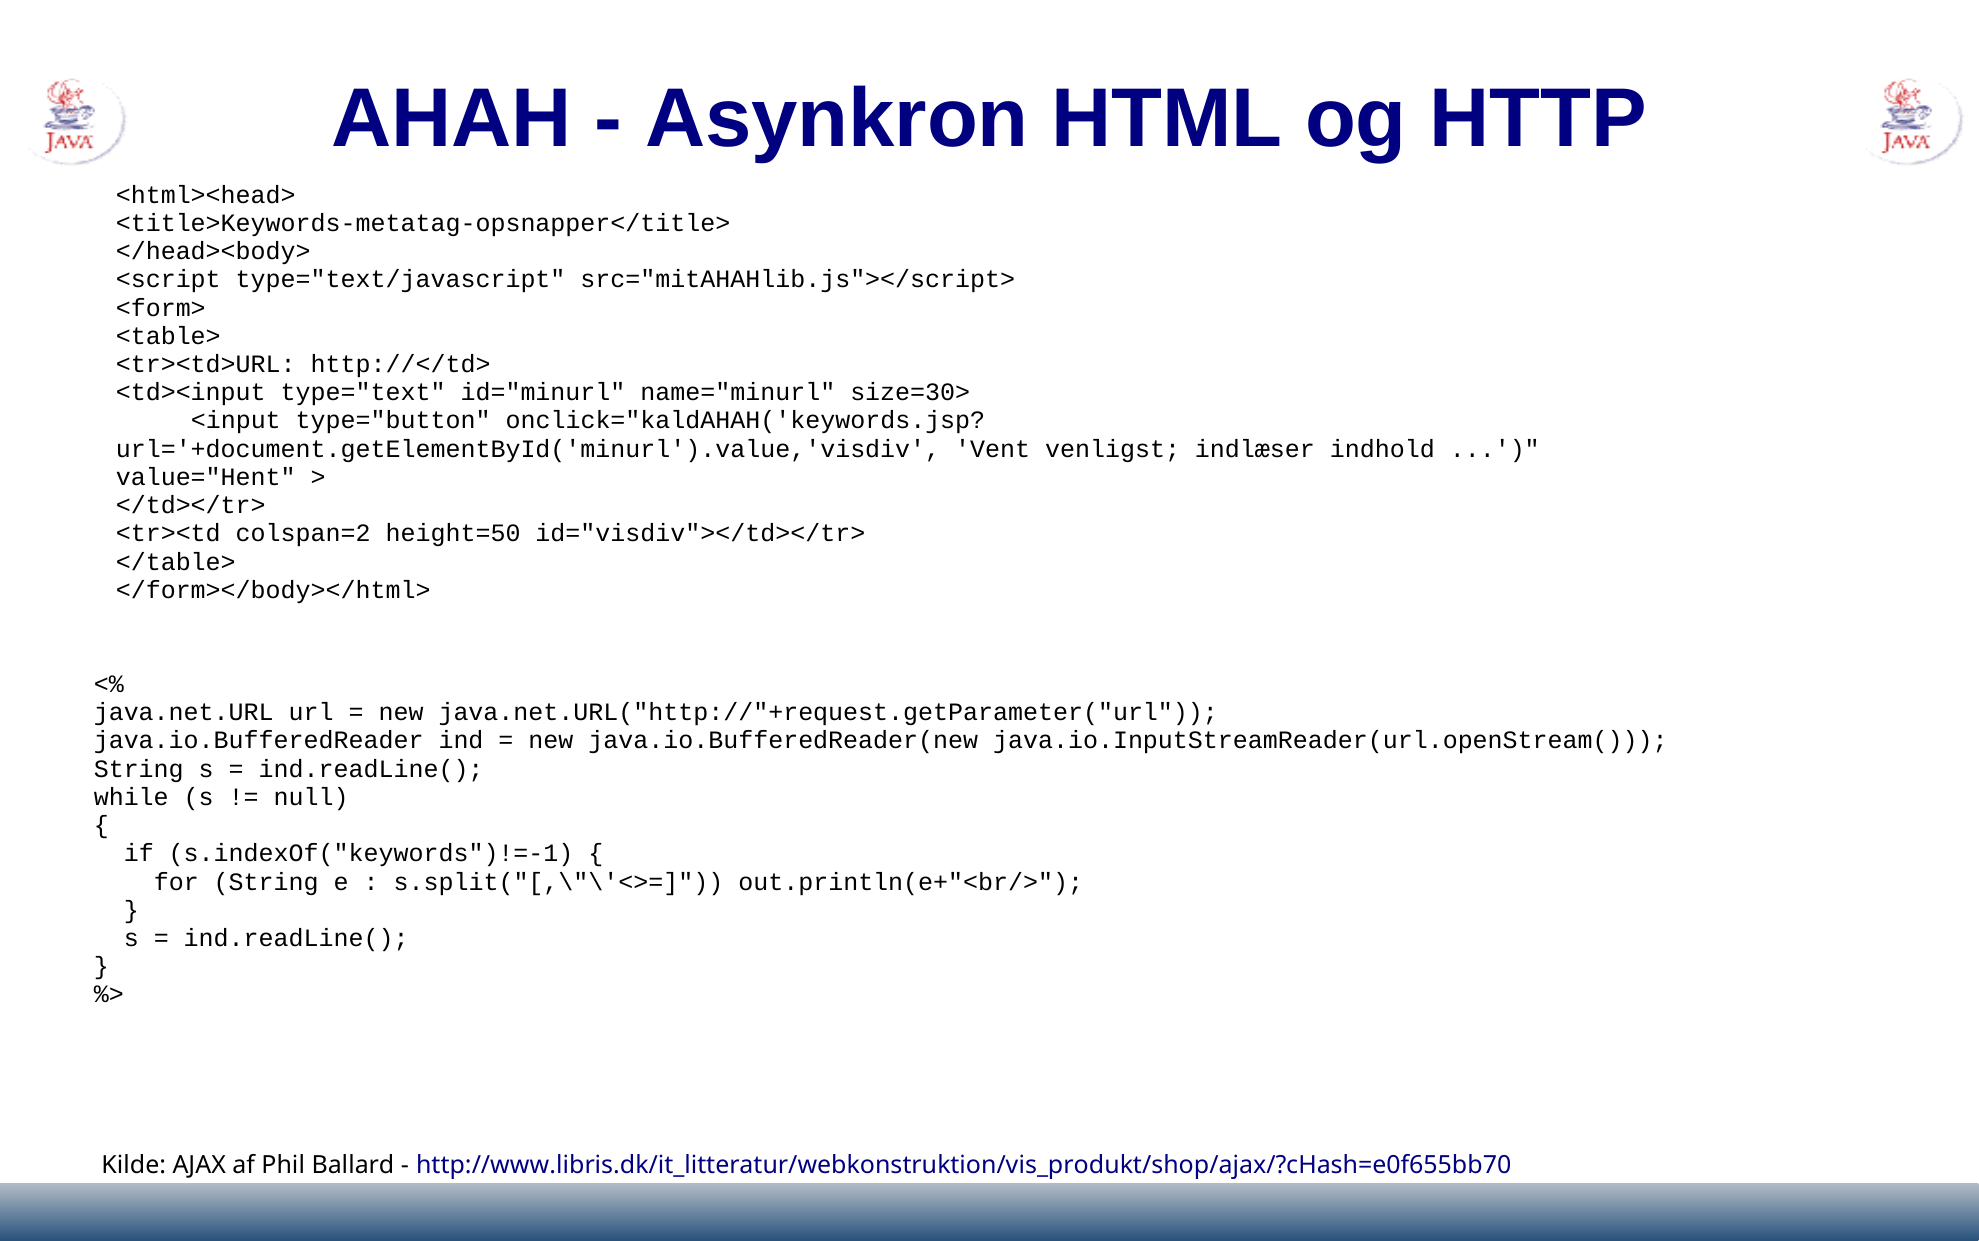

# AHAH - Asynkron HTML og HTTP
<html><head>
<title>Keywords-metatag-opsnapper</title>
</head><body>
<script type="text/javascript" src="mitAHAHlib.js"></script>
<form>
<table>
<tr><td>URL: http://</td>
<td><input type="text" id="minurl" name="minurl" size=30>
 <input type="button" onclick="kaldAHAH('keywords.jsp?url='+document.getElementById('minurl').value,'visdiv', 'Vent venligst; indlæser indhold ...')" value="Hent" >
</td></tr>
<tr><td colspan=2 height=50 id="visdiv"></td></tr>
</table>
</form></body></html>
<%
java.net.URL url = new java.net.URL("http://"+request.getParameter("url"));
java.io.BufferedReader ind = new java.io.BufferedReader(new java.io.InputStreamReader(url.openStream()));
String s = ind.readLine();
while (s != null)
{
 if (s.indexOf("keywords")!=-1) {
 for (String e : s.split("[,\"\'<>=]")) out.println(e+"<br/>");
 }
 s = ind.readLine();
}
%>
Kilde: AJAX af Phil Ballard - http://www.libris.dk/it_litteratur/webkonstruktion/vis_produkt/shop/ajax/?cHash=e0f655bb70